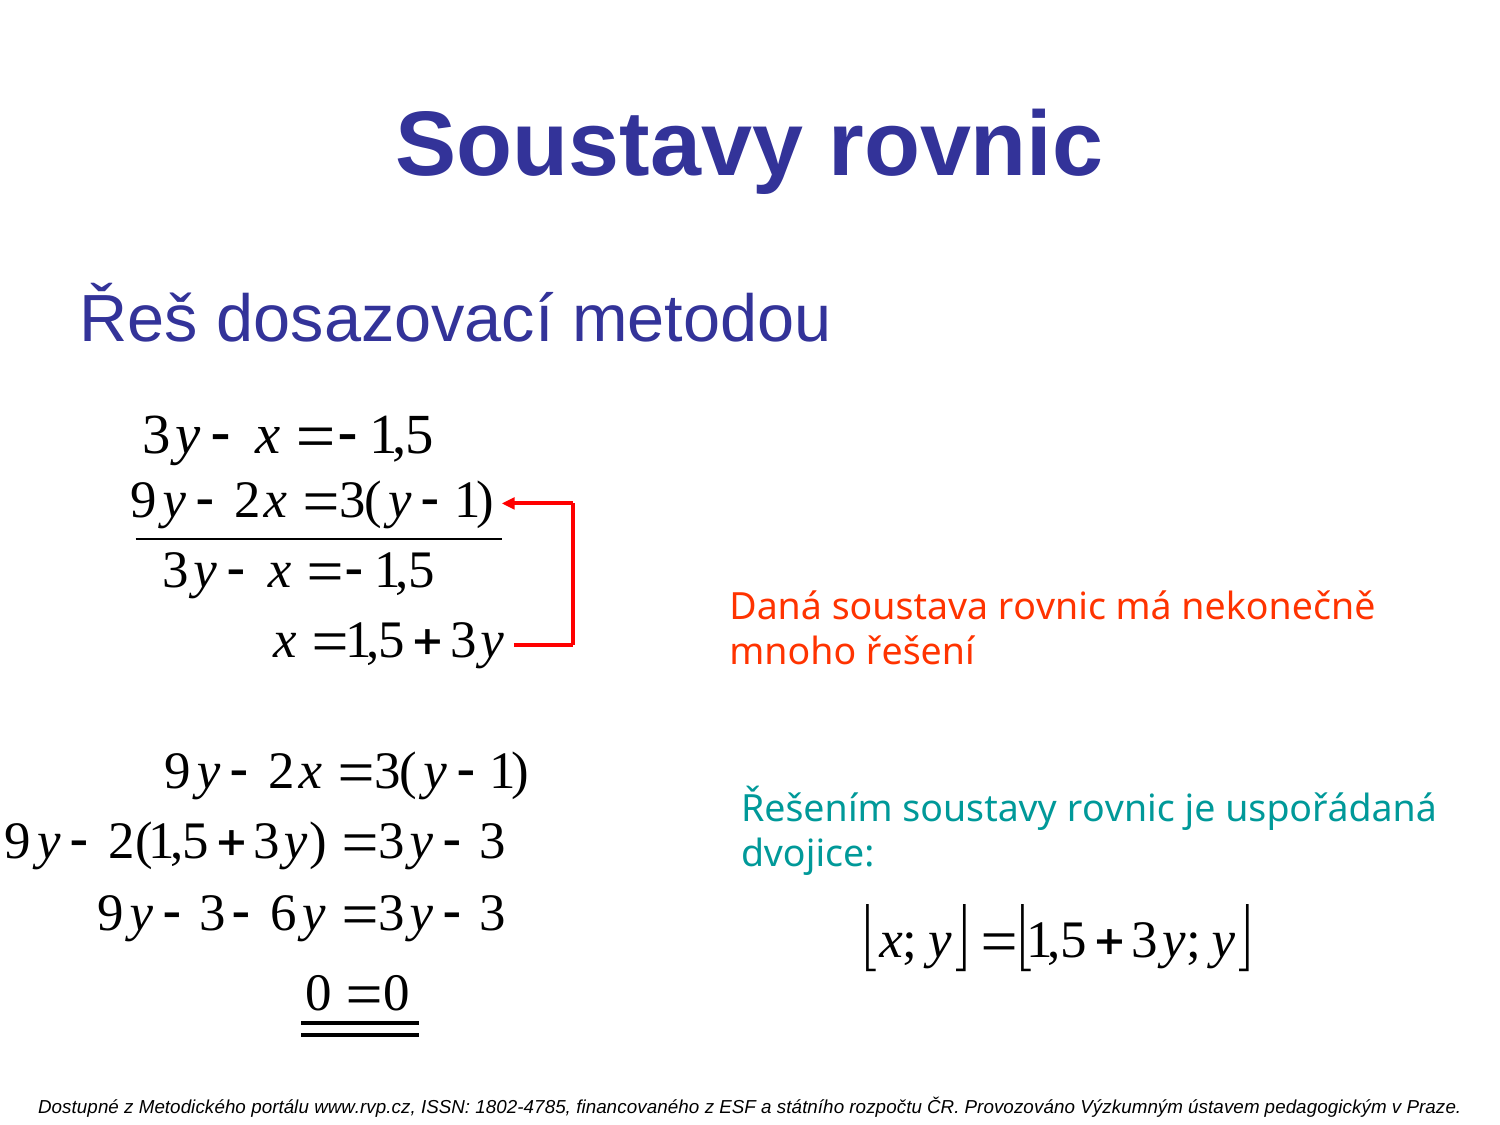

# Soustavy rovnic
Řeš dosazovací metodou
Daná soustava rovnic má nekonečně mnoho řešení
Řešením soustavy rovnic je uspořádaná dvojice:
Dostupné z Metodického portálu www.rvp.cz, ISSN: 1802-4785, financovaného z ESF a státního rozpočtu ČR. Provozováno Výzkumným ústavem pedagogickým v Praze.